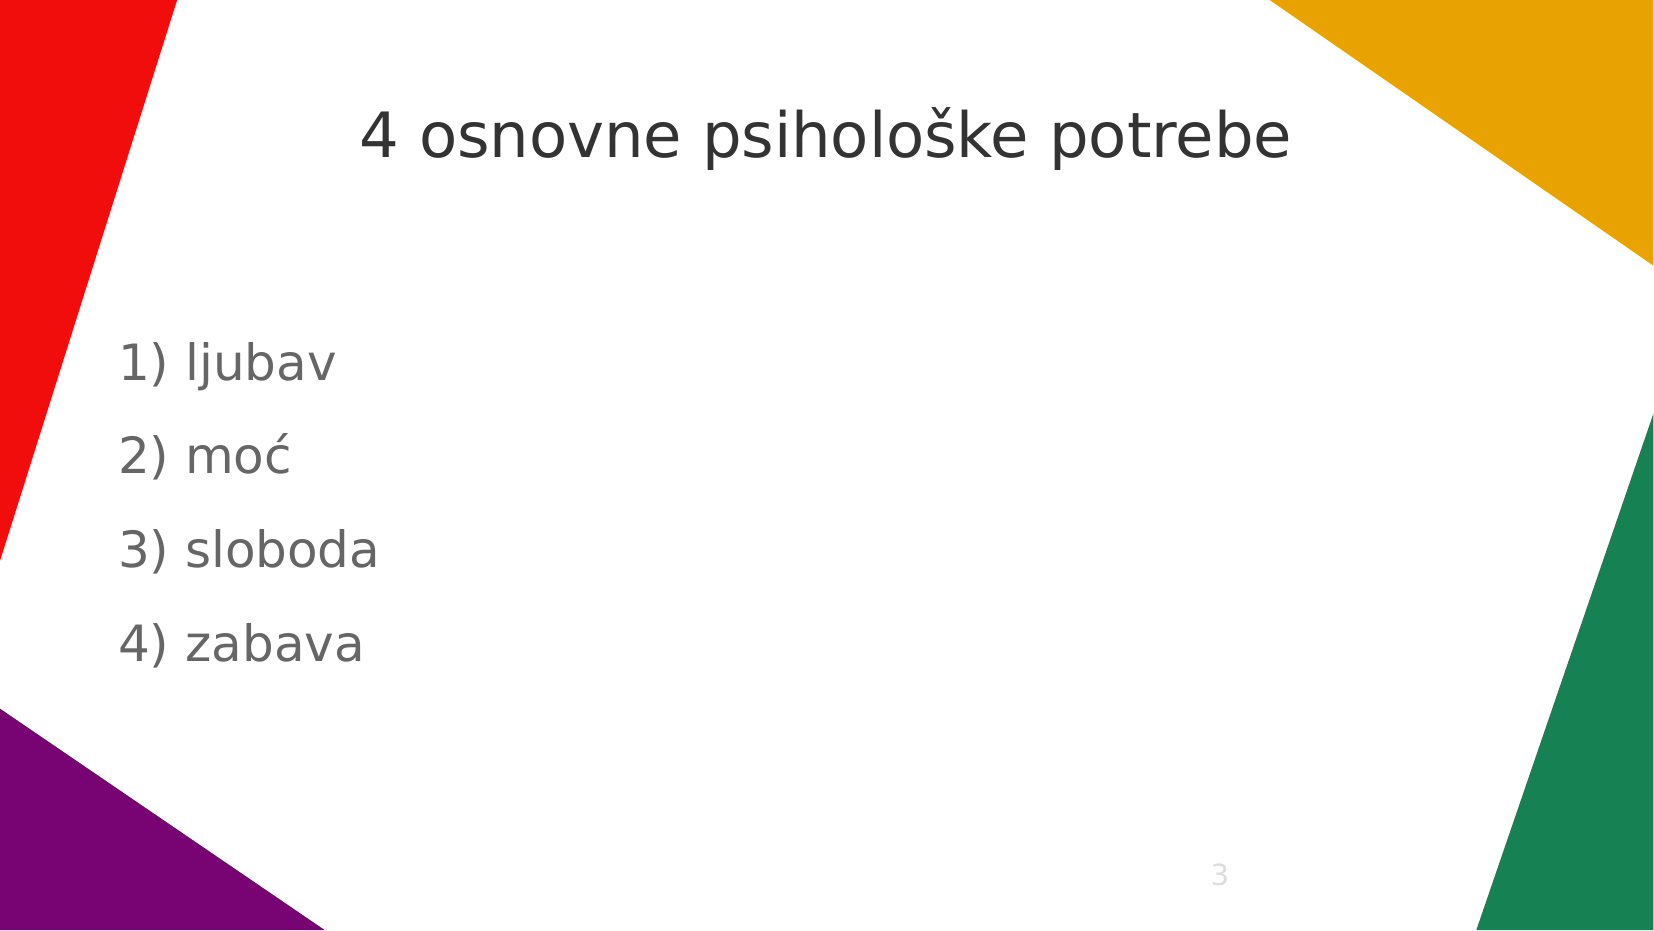

# 4 osnovne psihološke potrebe
1) ljubav
2) moć
3) sloboda
4) zabava
2